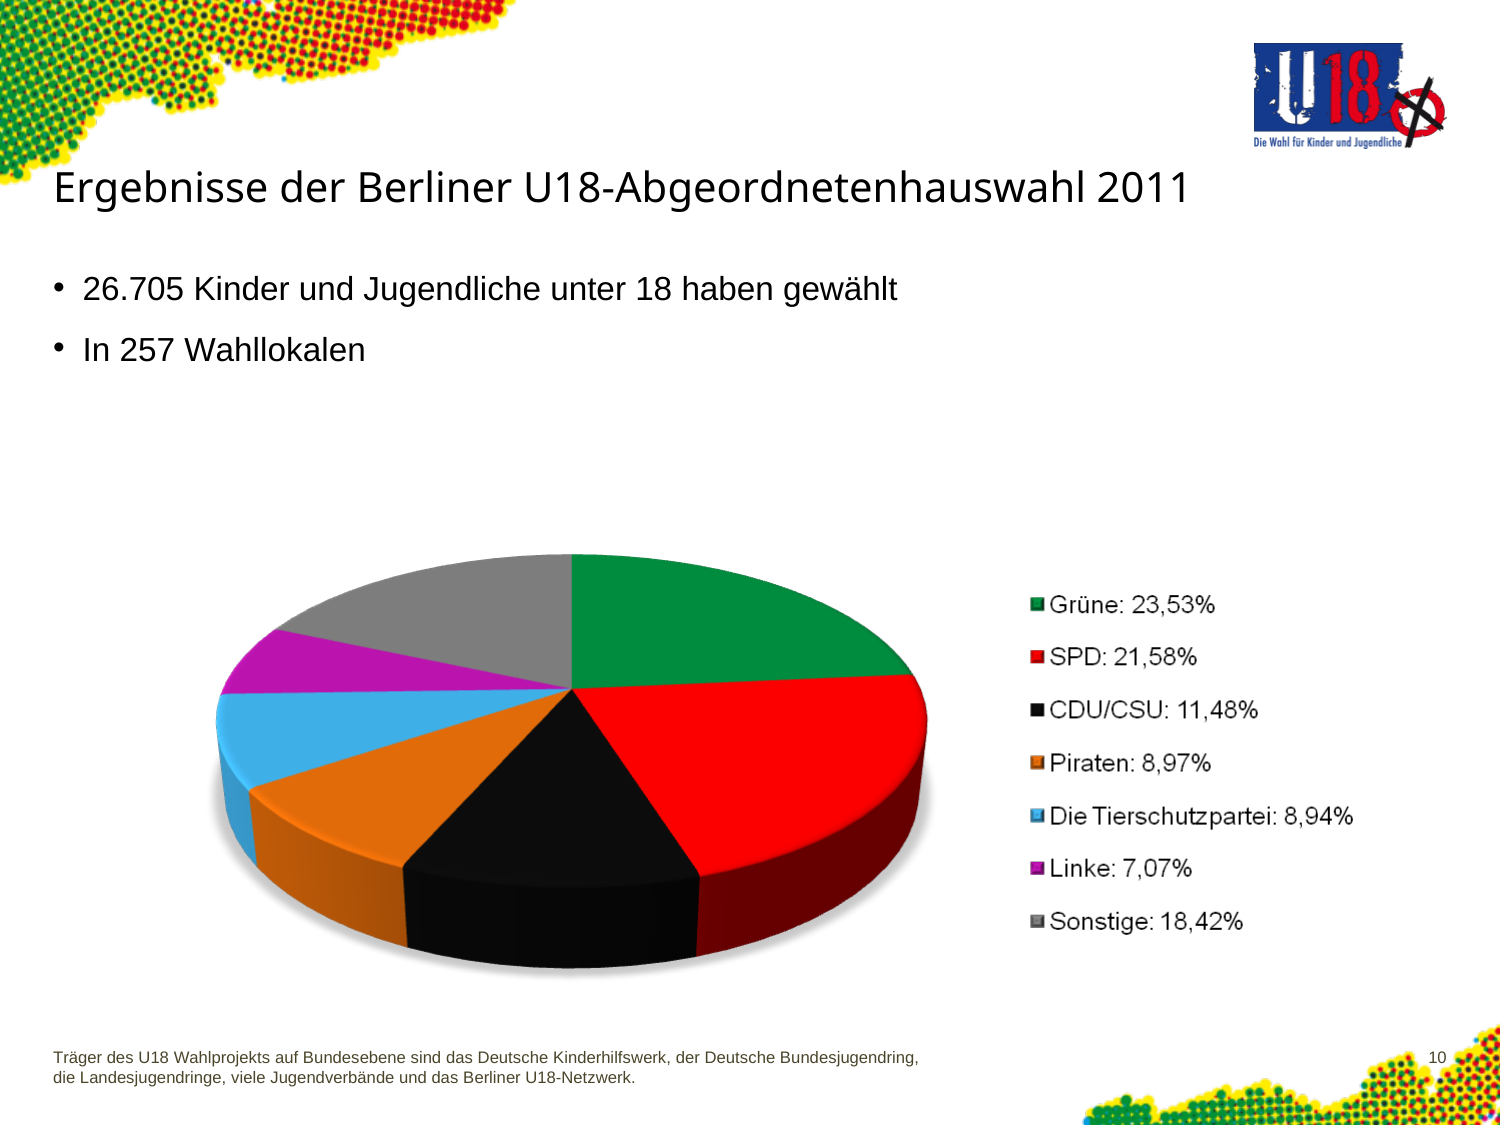

# Ergebnisse der Berliner U18-Abgeordnetenhauswahl 2011
26.705 Kinder und Jugendliche unter 18 haben gewählt
In 257 Wahllokalen
Träger des U18 Wahlprojekts auf Bundesebene sind das Deutsche Kinderhilfswerk, der Deutsche Bundesjugendring,
die Landesjugendringe, viele Jugendverbände und das Berliner U18-Netzwerk.